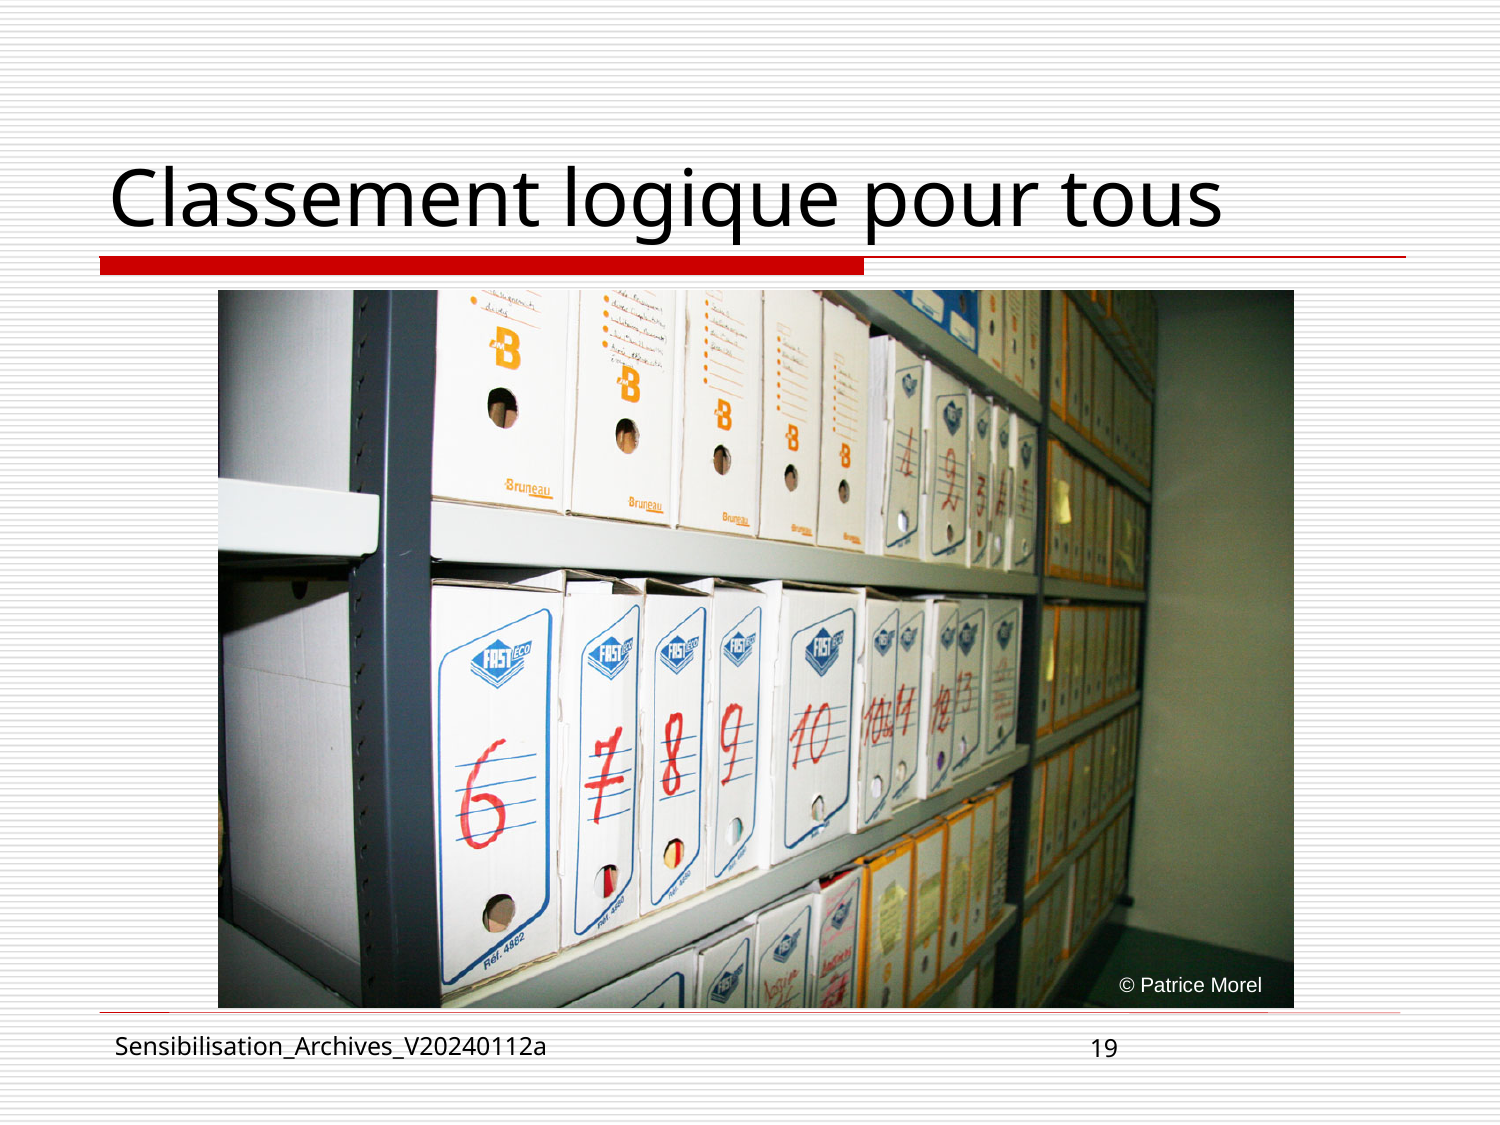

# Classement logique pour tous
© Patrice Morel
Sensibilisation_Archives_V20240112a